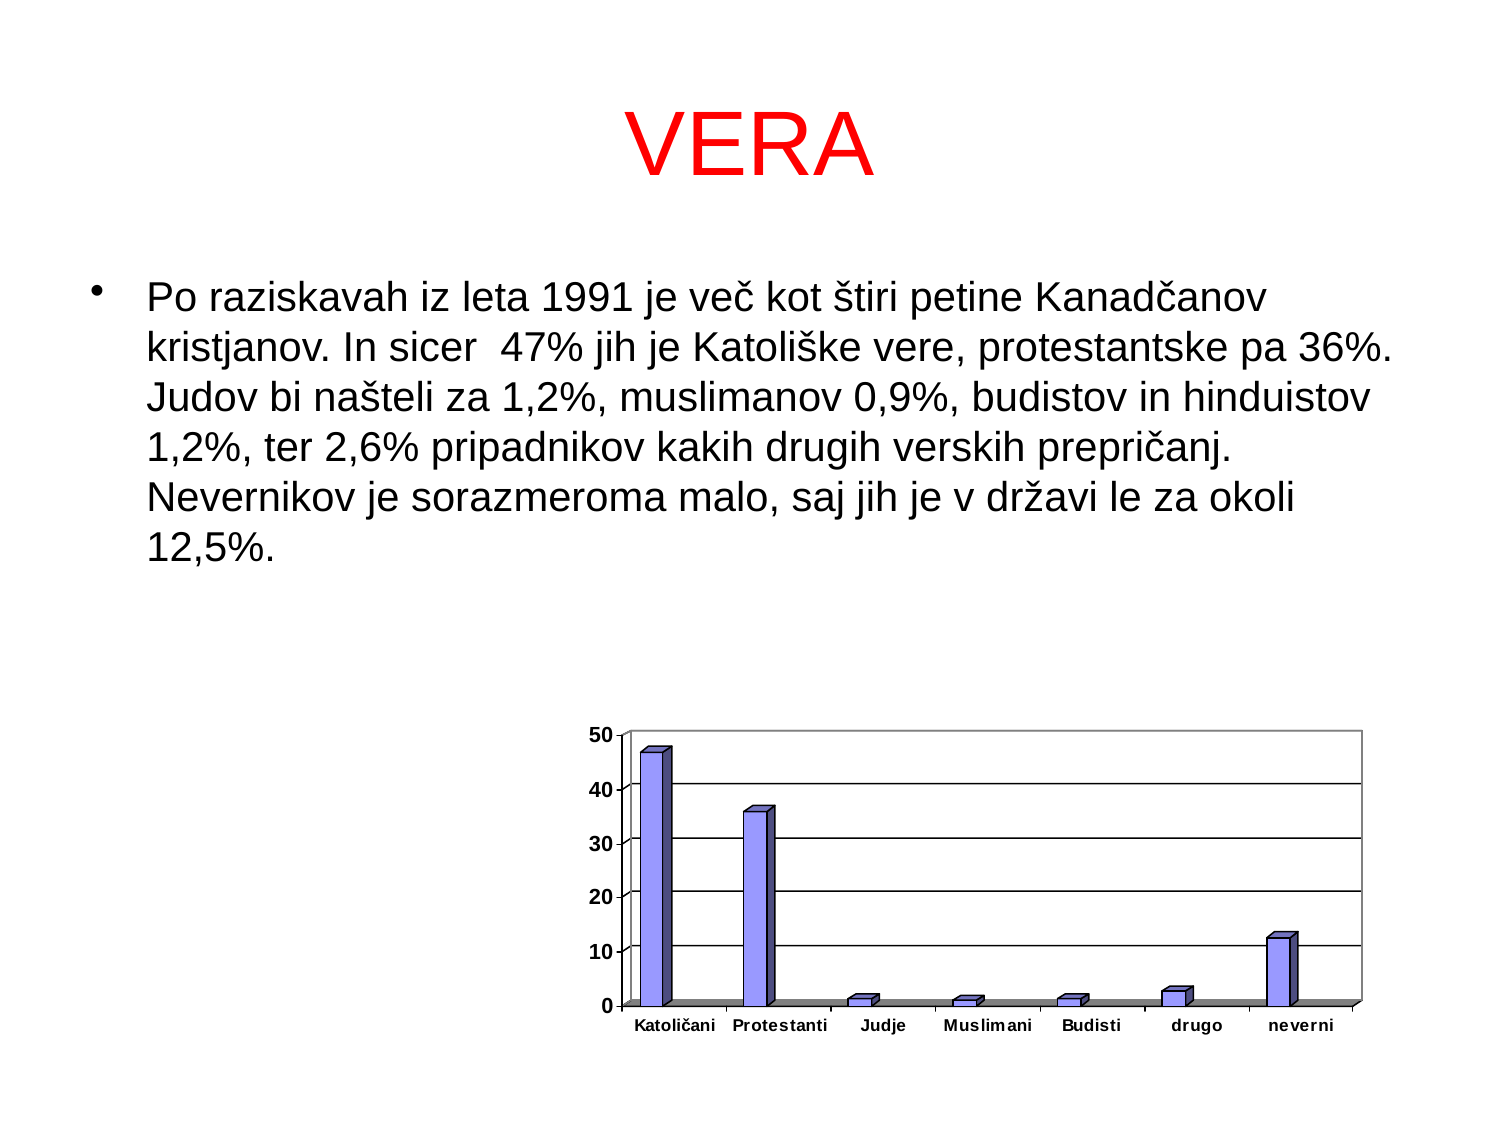

# VERA
Po raziskavah iz leta 1991 je več kot štiri petine Kanadčanov kristjanov. In sicer 47% jih je Katoliške vere, protestantske pa 36%. Judov bi našteli za 1,2%, muslimanov 0,9%, budistov in hinduistov 1,2%, ter 2,6% pripadnikov kakih drugih verskih prepričanj. Nevernikov je sorazmeroma malo, saj jih je v državi le za okoli 12,5%.